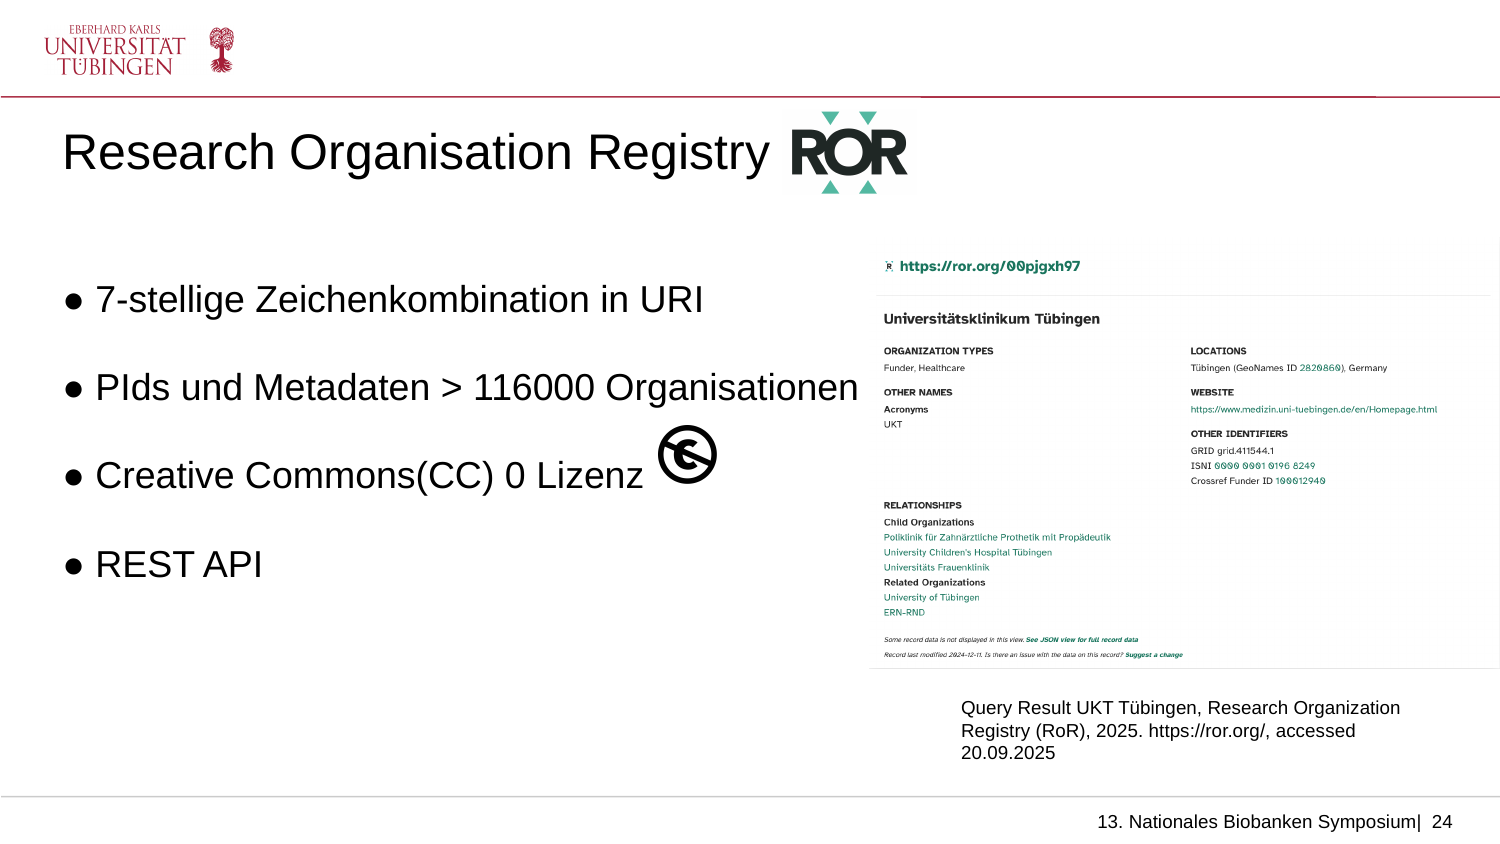

Research Organisation Registry
# ● 7-stellige Zeichenkombination in URI
● PIds und Metadaten > 116000 Organisationen
● Creative Commons(CC) 0 Lizenz
● REST API
Query Result UKT Tübingen, Research Organization Registry (RoR), 2025. https://ror.org/, accessed 20.09.2025